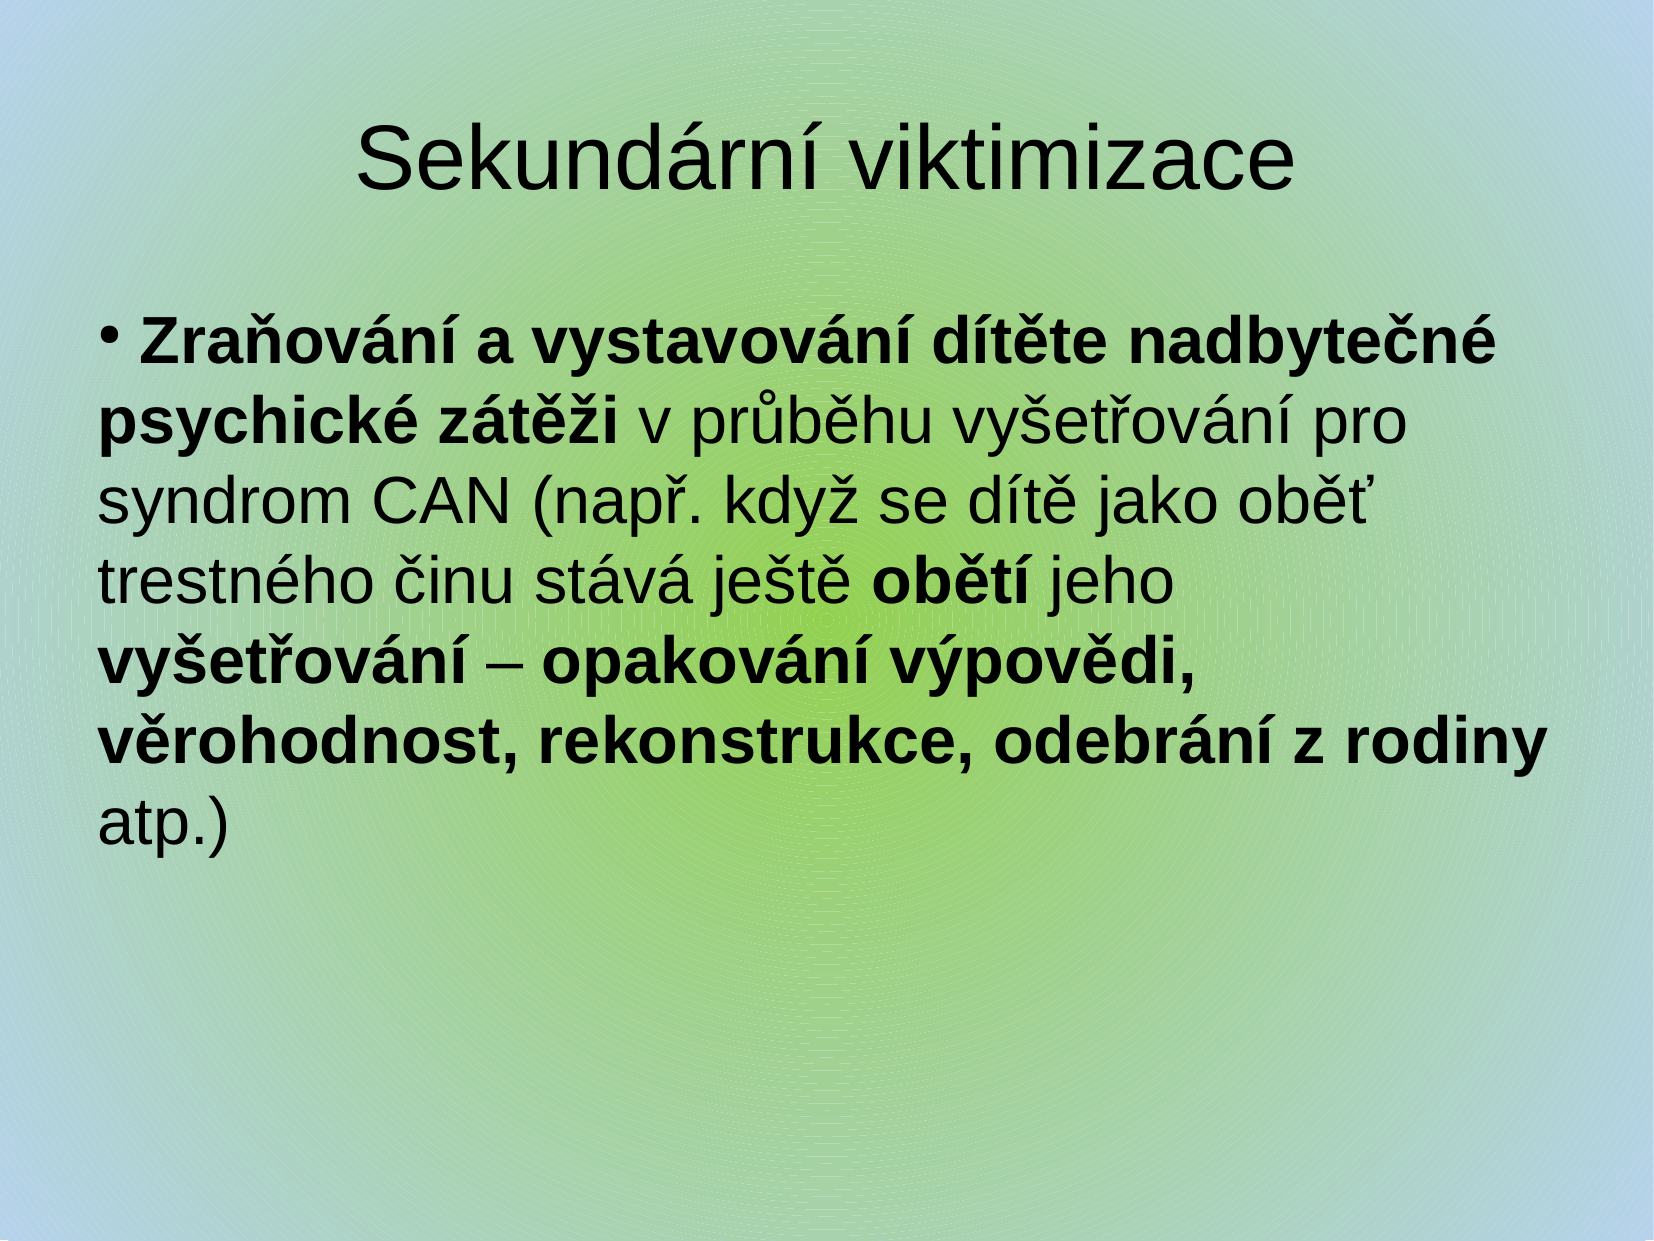

# Sekundární viktimizace
 Zraňování a vystavování dítěte nadbytečné psychické zátěži v průběhu vyšetřování pro syndrom CAN (např. když se dítě jako oběť trestného činu stává ještě obětí jeho vyšetřování – opakování výpovědi, věrohodnost, rekonstrukce, odebrání z rodiny atp.)